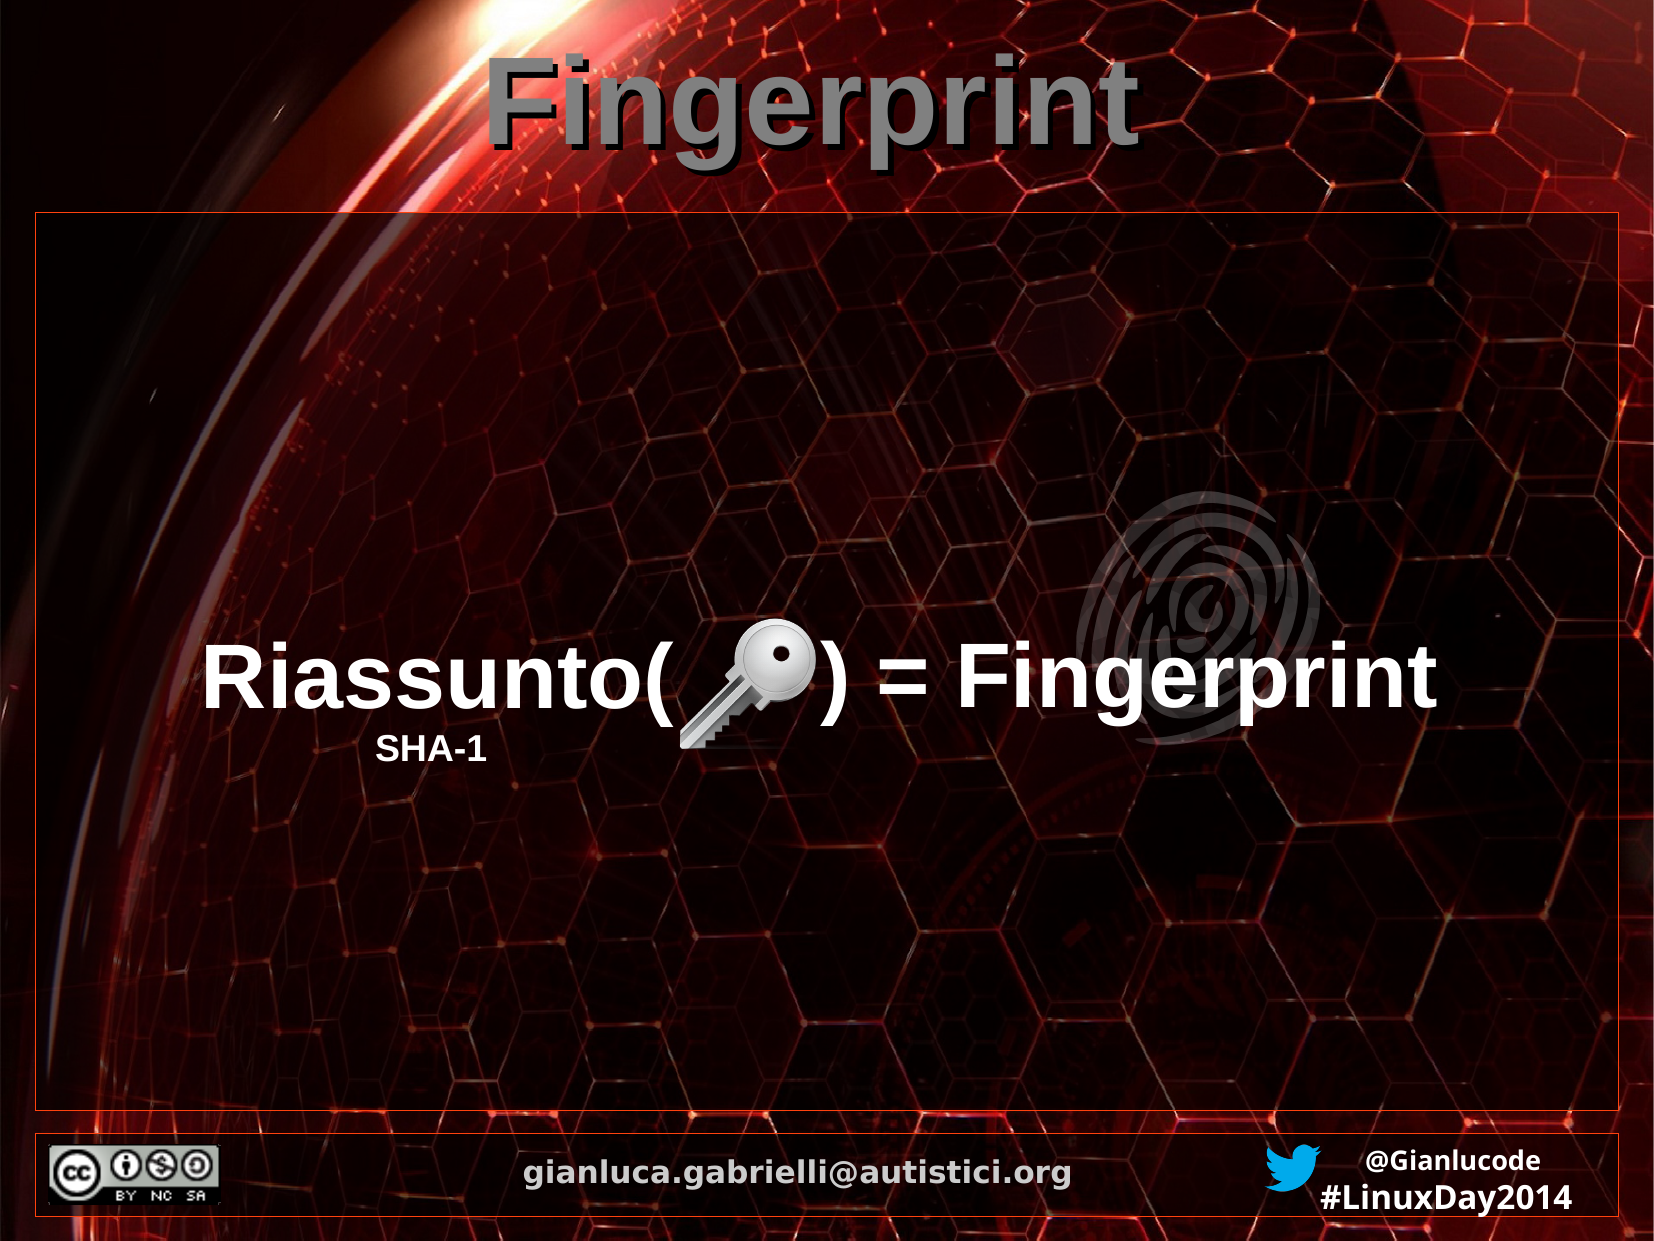

Fingerprint
) = Fingerprint
Riassunto(
SHA-1
@Gianlucode
gianluca.gabrielli@autistici.org
#LinuxDay2014